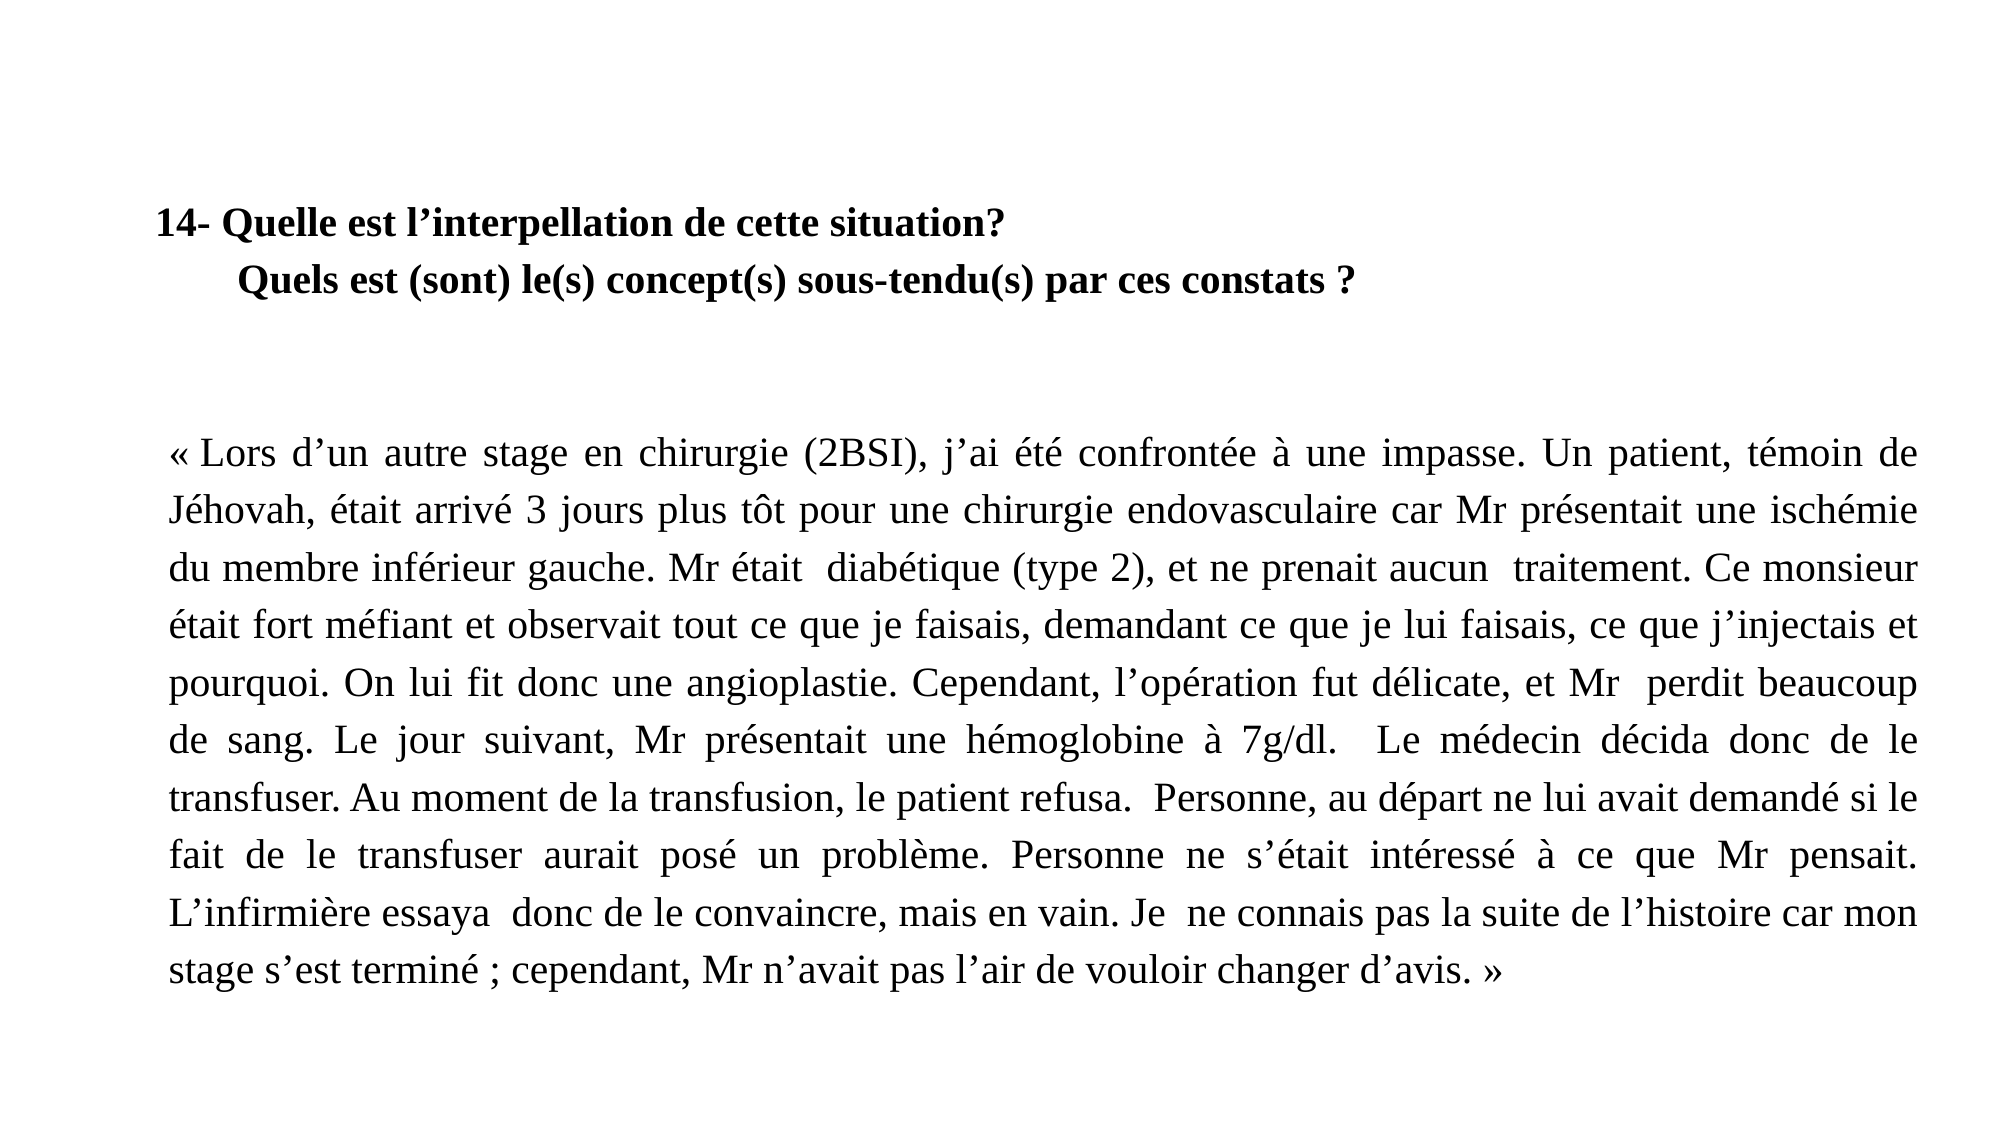

14- Quelle est l’interpellation de cette situation?
	 Quels est (sont) le(s) concept(s) sous-tendu(s) par ces constats ?
« Lors d’un autre stage en chirurgie (2BSI), j’ai été confrontée à une impasse. Un patient, témoin de Jéhovah, était arrivé 3 jours plus tôt pour une chirurgie endovasculaire car Mr présentait une ischémie du membre inférieur gauche. Mr était diabétique (type 2), et ne prenait aucun traitement. Ce monsieur était fort méfiant et observait tout ce que je faisais, demandant ce que je lui faisais, ce que j’injectais et pourquoi. On lui fit donc une angioplastie. Cependant, l’opération fut délicate, et Mr perdit beaucoup de sang. Le jour suivant, Mr présentait une hémoglobine à 7g/dl. Le médecin décida donc de le transfuser. Au moment de la transfusion, le patient refusa. Personne, au départ ne lui avait demandé si le fait de le transfuser aurait posé un problème. Personne ne s’était intéressé à ce que Mr pensait. L’infirmière essaya donc de le convaincre, mais en vain. Je ne connais pas la suite de l’histoire car mon stage s’est terminé ; cependant, Mr n’avait pas l’air de vouloir changer d’avis. »